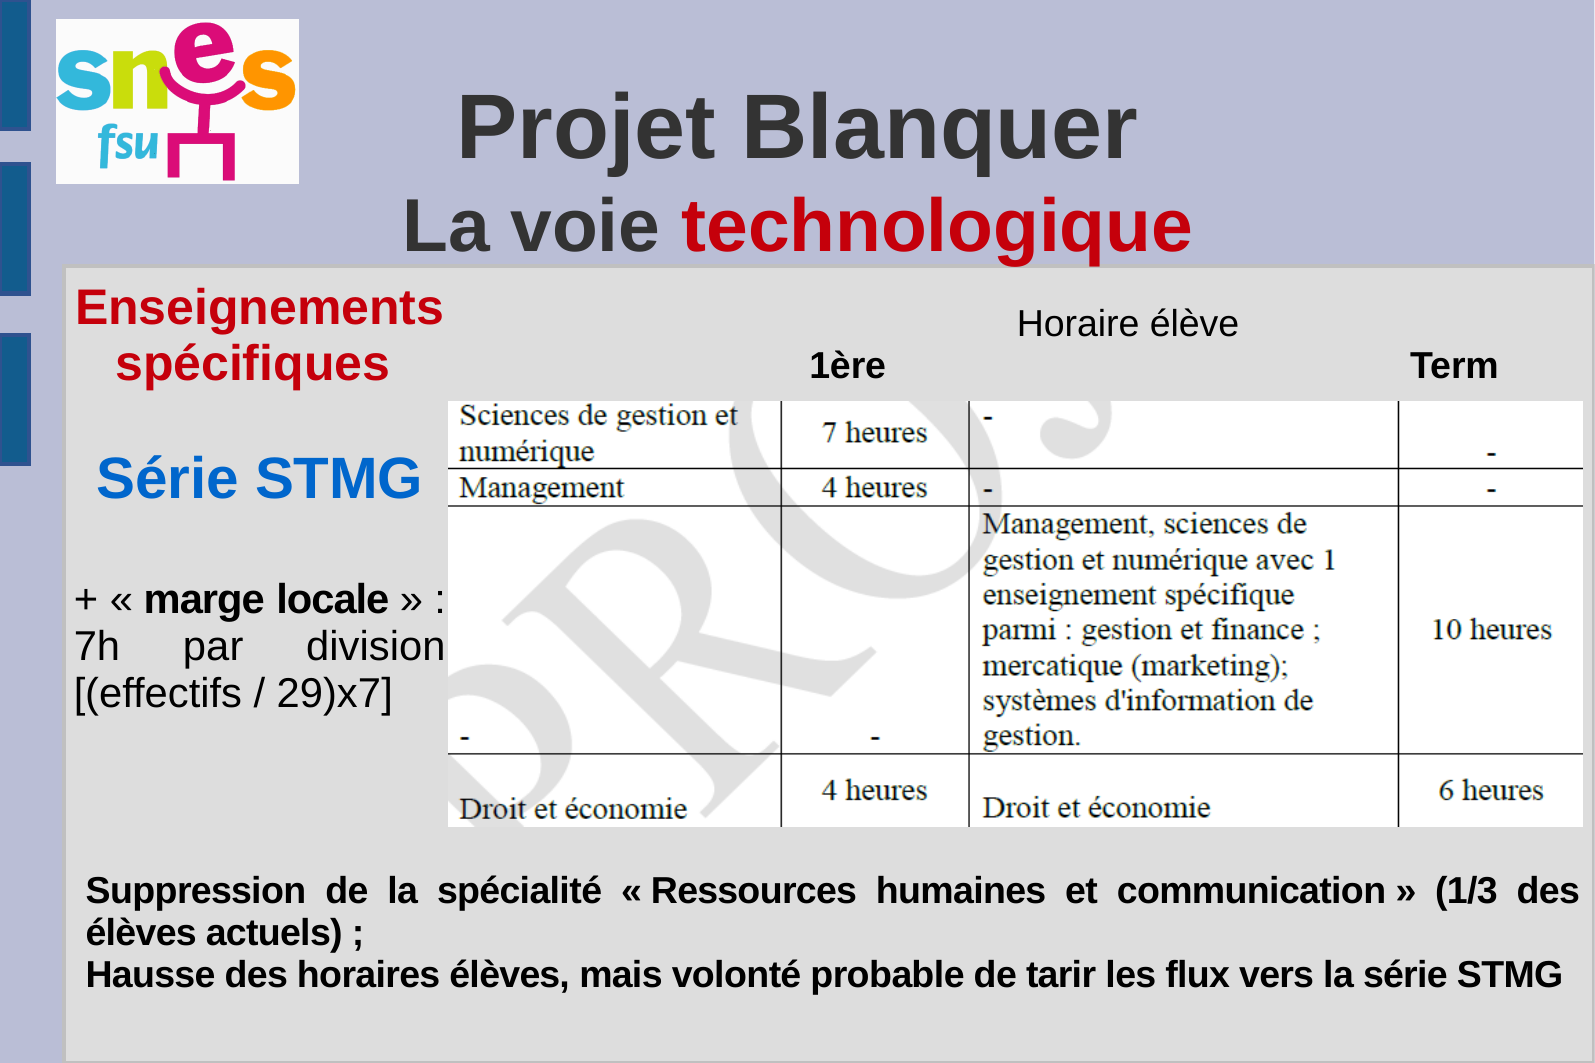

# Projet Blanquer La voie technologique
Enseignements spécifiques
Série STMG
+ « marge locale » : 7h par division [(effectifs / 29)x7]
Horaire élève
 1ère					 	 Term
Suppression de la spécialité « Ressources humaines et communication » (1/3 des élèves actuels) ;
Hausse des horaires élèves, mais volonté probable de tarir les flux vers la série STMG